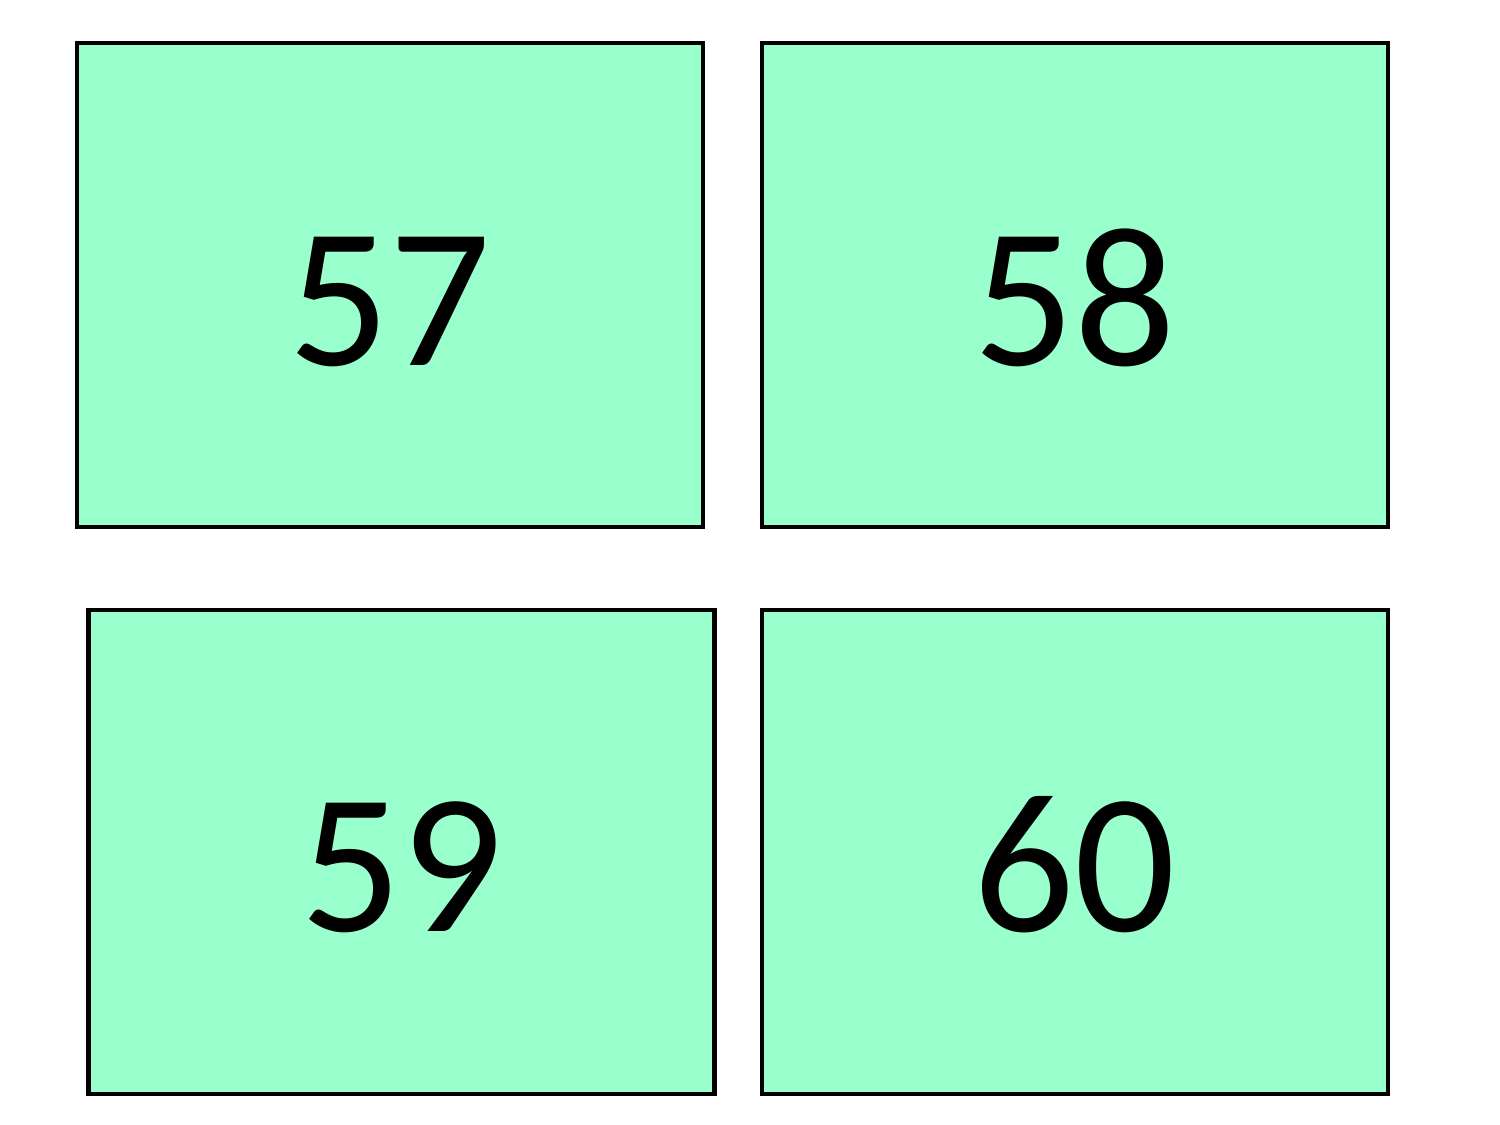

Jaká fyzikální veličina má značku V ?
57
Jaká je hlavní jednotka objemu?
58
Jakou jednotku objemu v praxi často používáme?
59
Vyjádři v krychlových milimetrech:
3 l
60
3
15 cm
2 dm
3